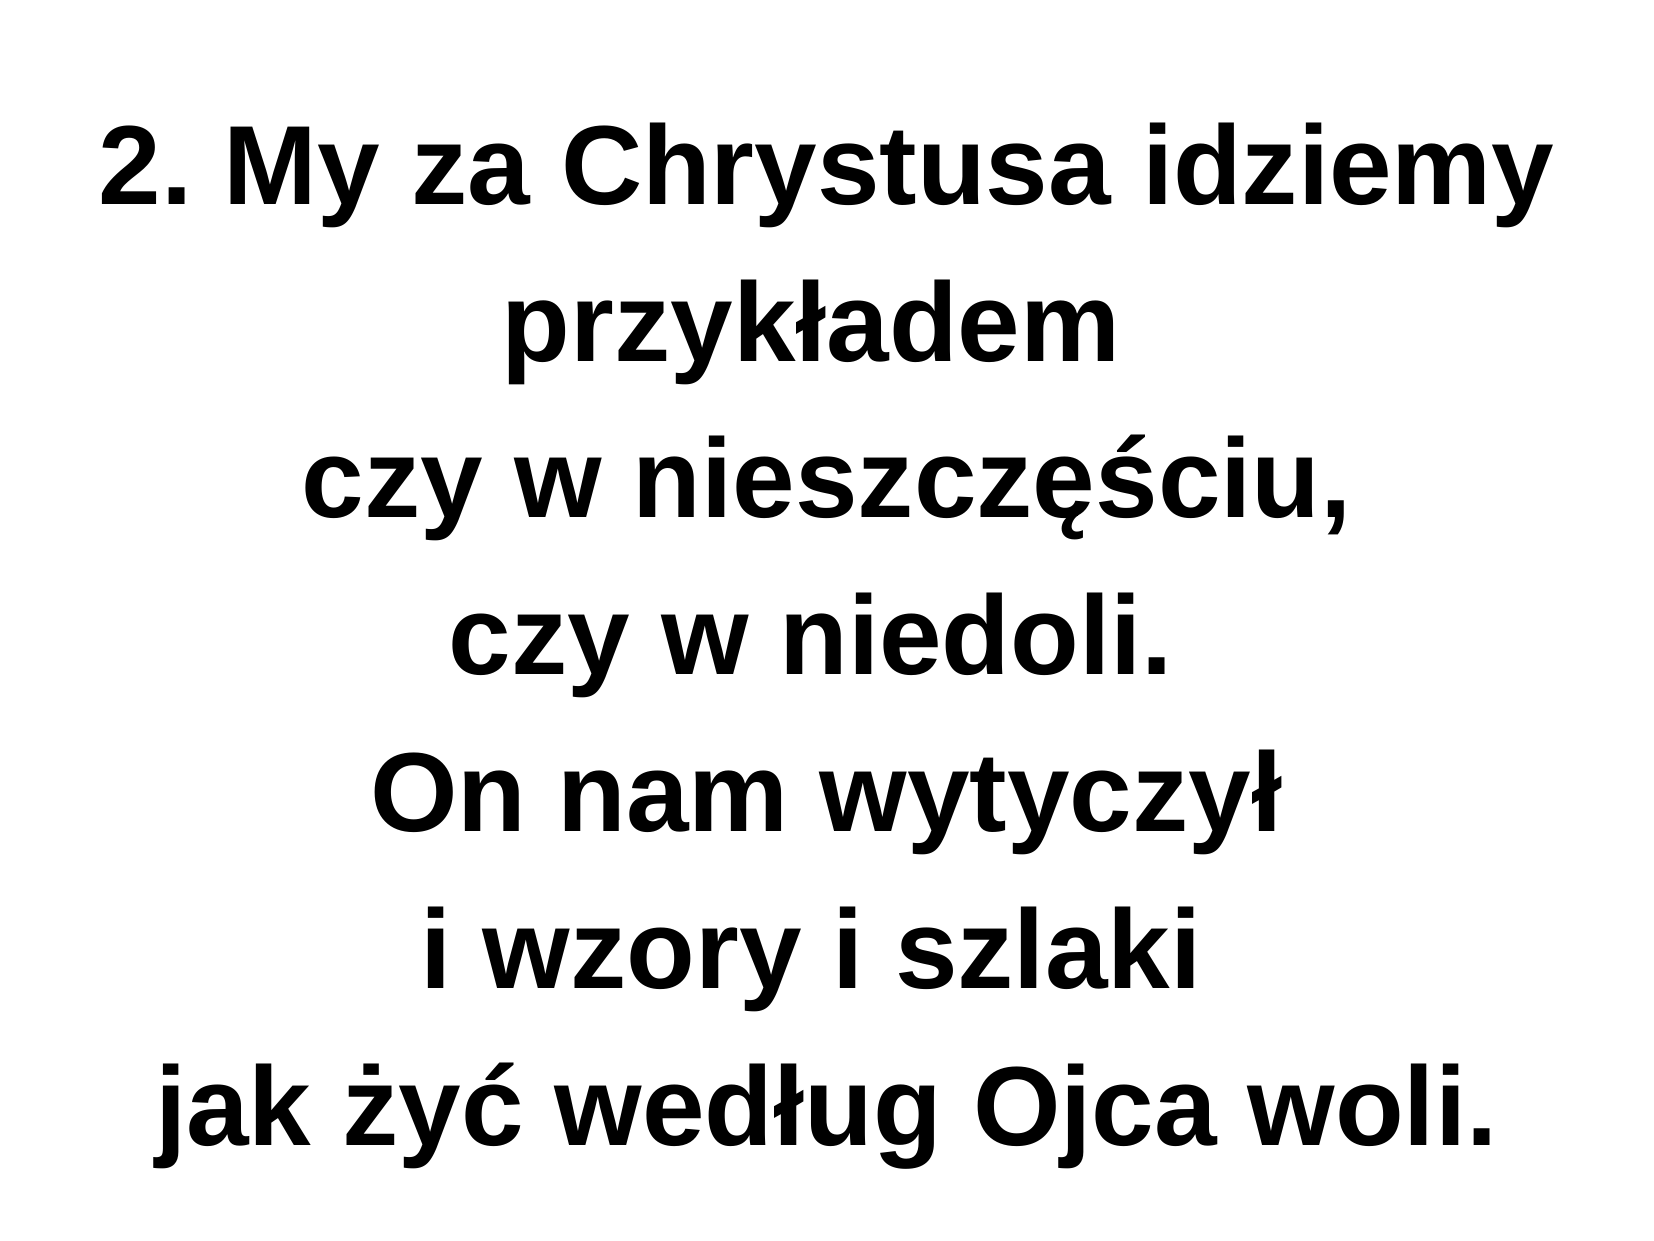

# 2. My za Chrystusa idziemy przykładem
czy w nieszczęściu,
czy w niedoli.
On nam wytyczył
i wzory i szlaki
jak żyć według Ojca woli.